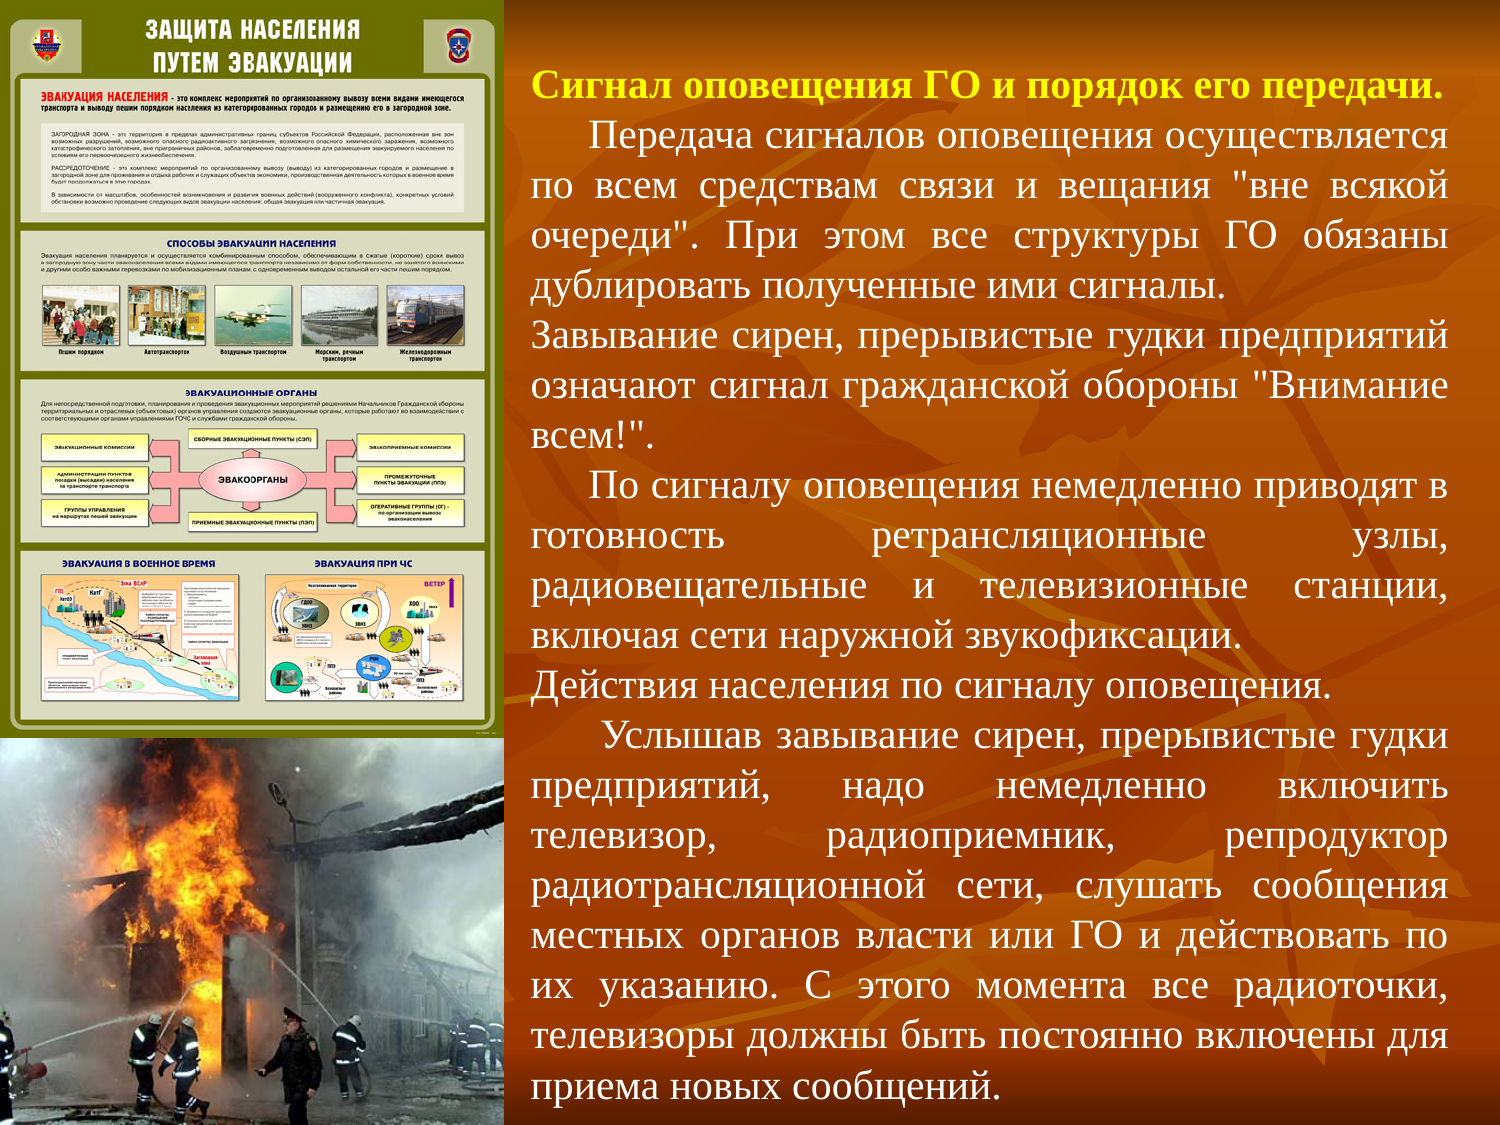

Сигнал оповещения ГО и порядок его передачи.
 Передача сигналов оповещения осуществляется по всем средствам связи и вещания "вне всякой очереди". При этом все структуры ГО обязаны дублировать полученные ими сигналы.
Завывание сирен, прерывистые гудки предприятий означают сигнал гражданской обороны "Внимание всем!".
 По сигналу оповещения немедленно приводят в готовность ретрансляционные узлы, радиовещательные и телевизионные станции, включая сети наружной звукофиксации.
Действия населения по сигналу оповещения.
 Услышав завывание сирен, прерывистые гудки предприятий, надо немедленно включить телевизор, радиоприемник, репродуктор радиотрансляционной сети, слушать сообщения местных органов власти или ГО и действовать по их указанию. С этого момента все радиоточки, телевизоры должны быть постоянно включены для приема новых сообщений.